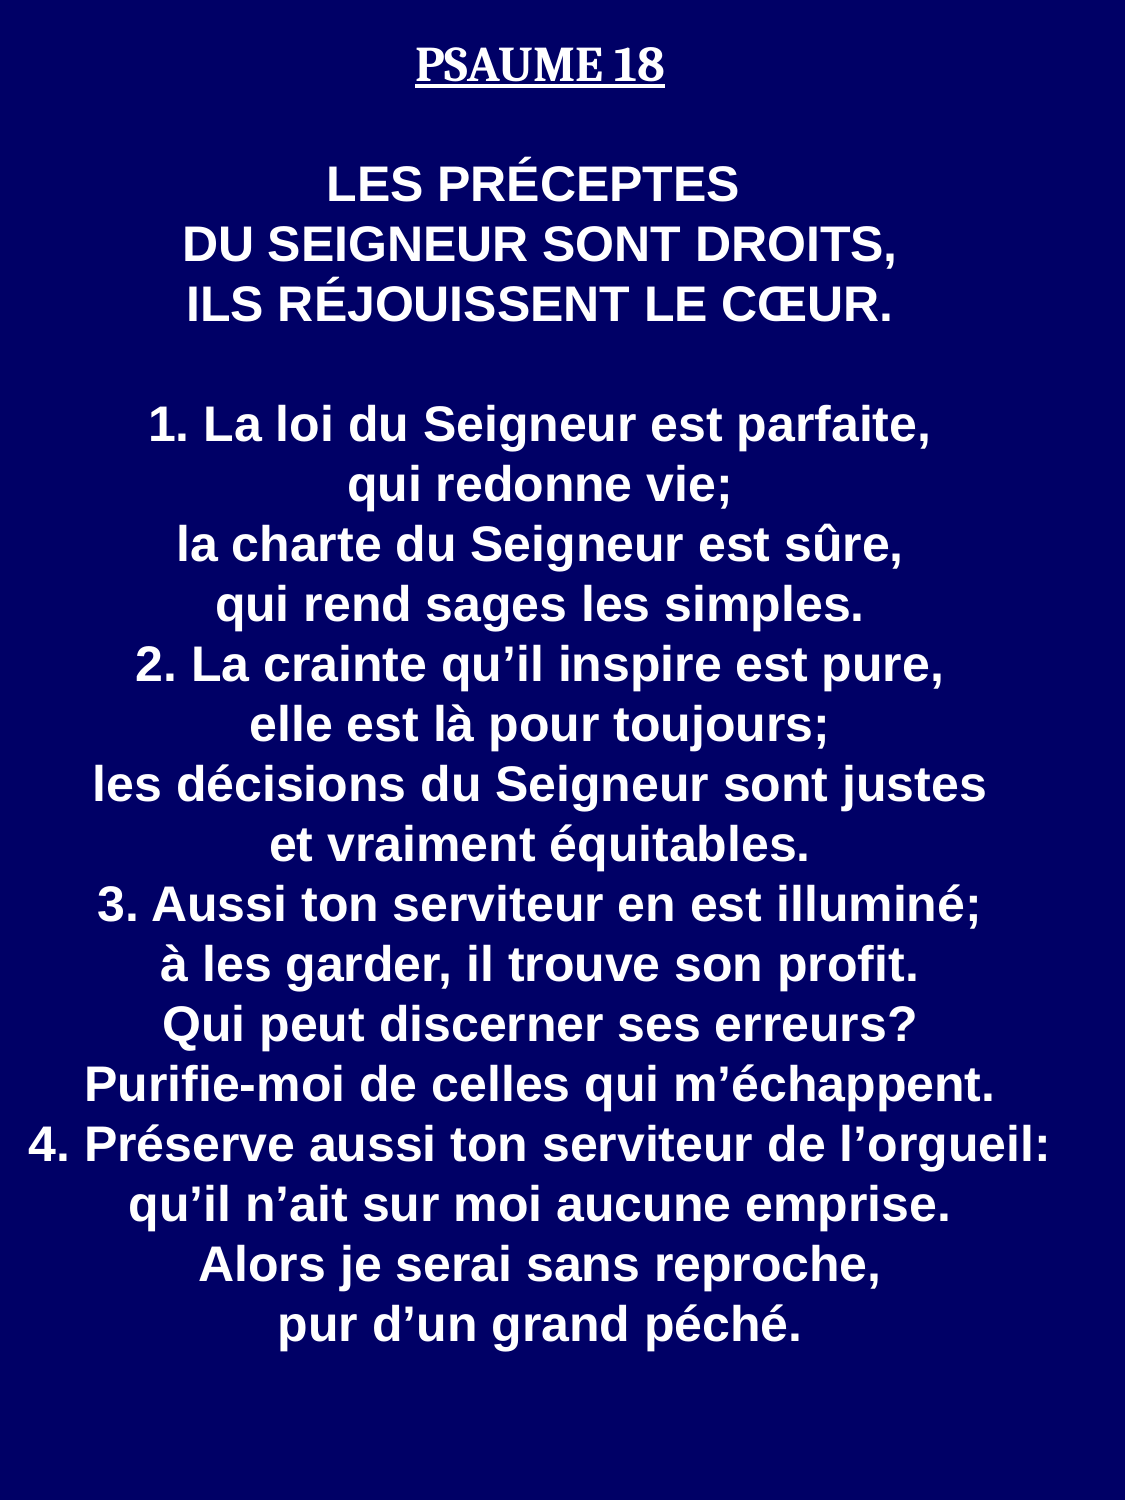

PSAUME 18
LES PRÉCEPTES
DU SEIGNEUR SONT DROITS,
ILS RÉJOUISSENT LE CŒUR.
1. La loi du Seigneur est parfaite,
qui redonne vie;
la charte du Seigneur est sûre,
qui rend sages les simples.
2. La crainte qu’il inspire est pure,
elle est là pour toujours;
les décisions du Seigneur sont justes
et vraiment équitables.
3. Aussi ton serviteur en est illuminé;
à les garder, il trouve son profit.
Qui peut discerner ses erreurs?
Purifie-moi de celles qui m’échappent.
4. Préserve aussi ton serviteur de l’orgueil:
qu’il n’ait sur moi aucune emprise.
Alors je serai sans reproche,
pur d’un grand péché.